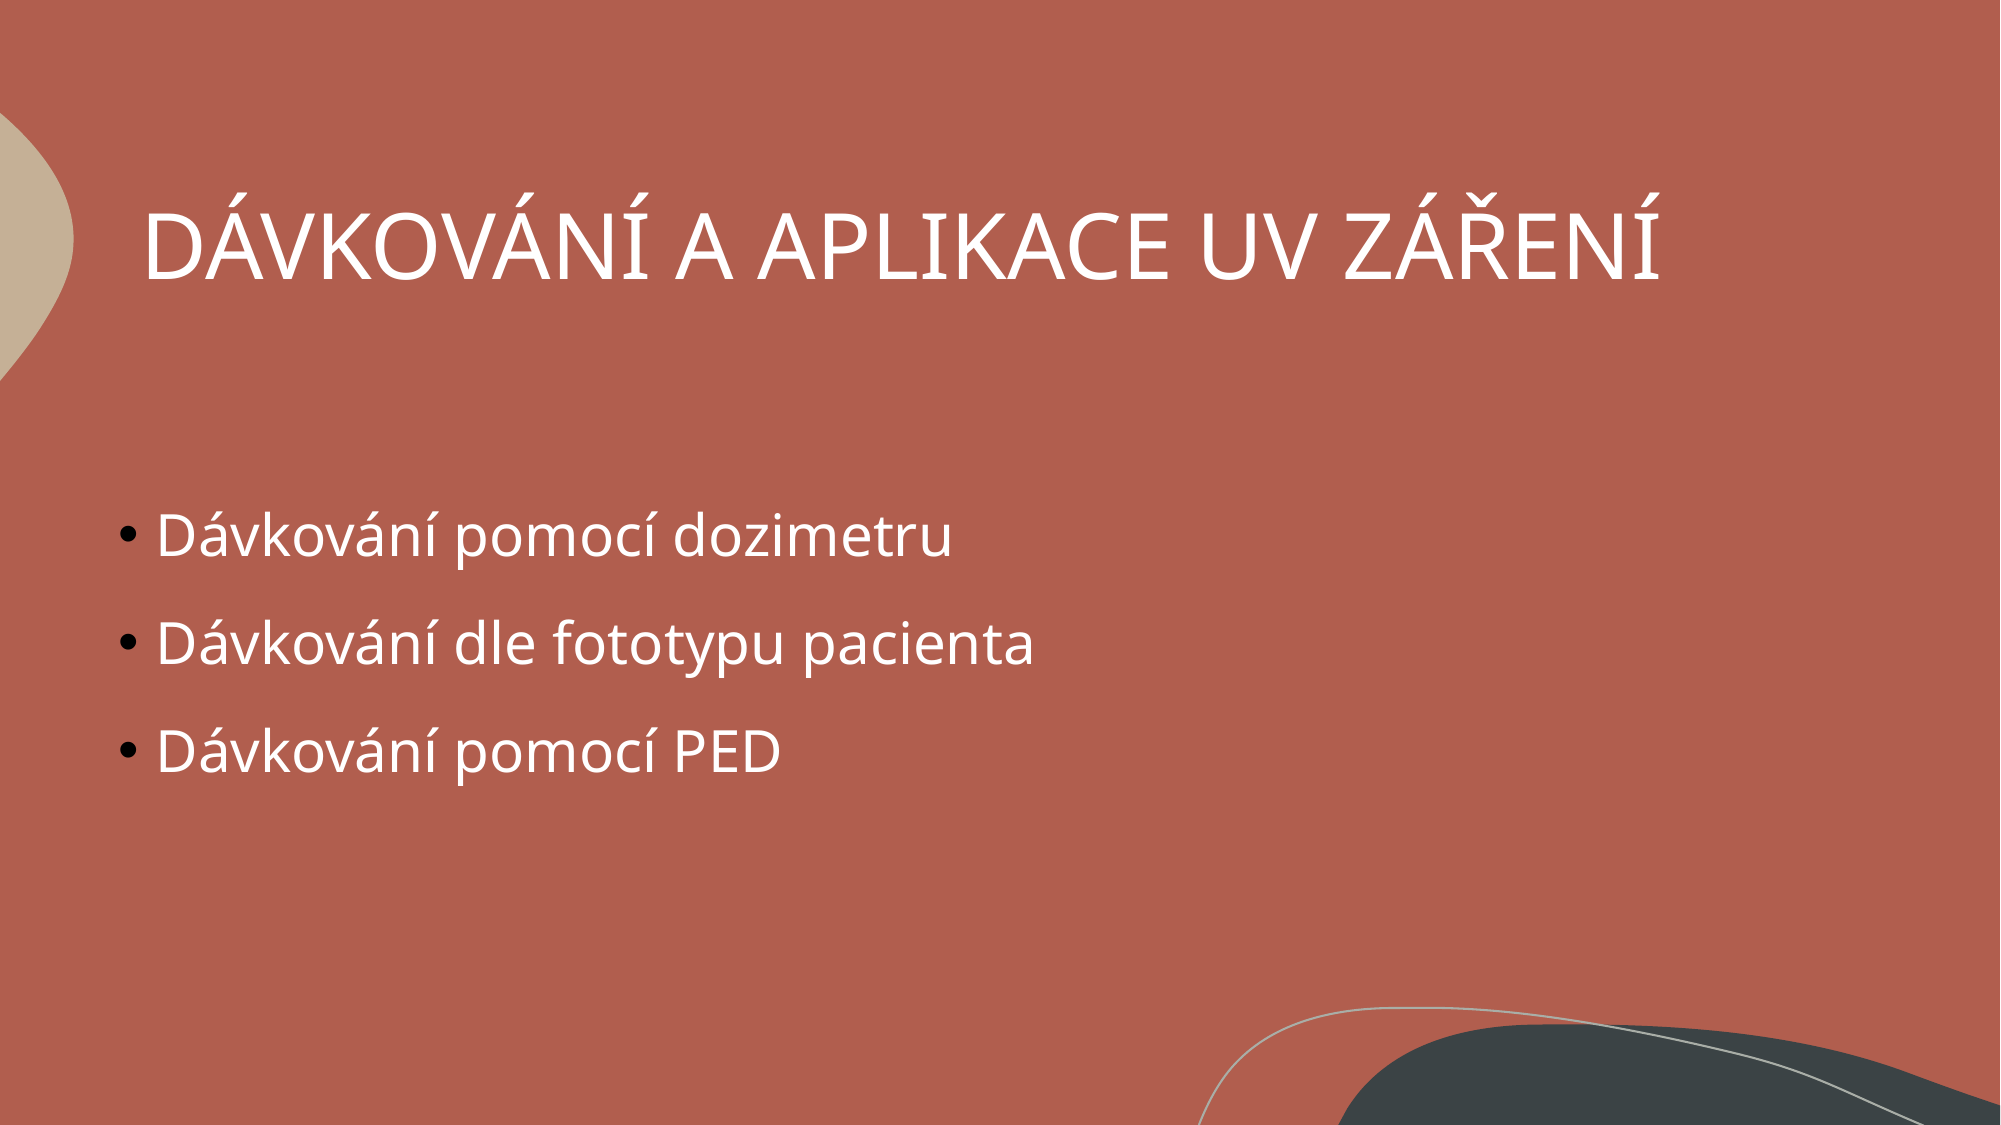

# DÁVKOVÁNÍ A APLIKACE UV ZÁŘENÍ
Dávkování pomocí dozimetru
Dávkování dle fototypu pacienta
Dávkování pomocí PED